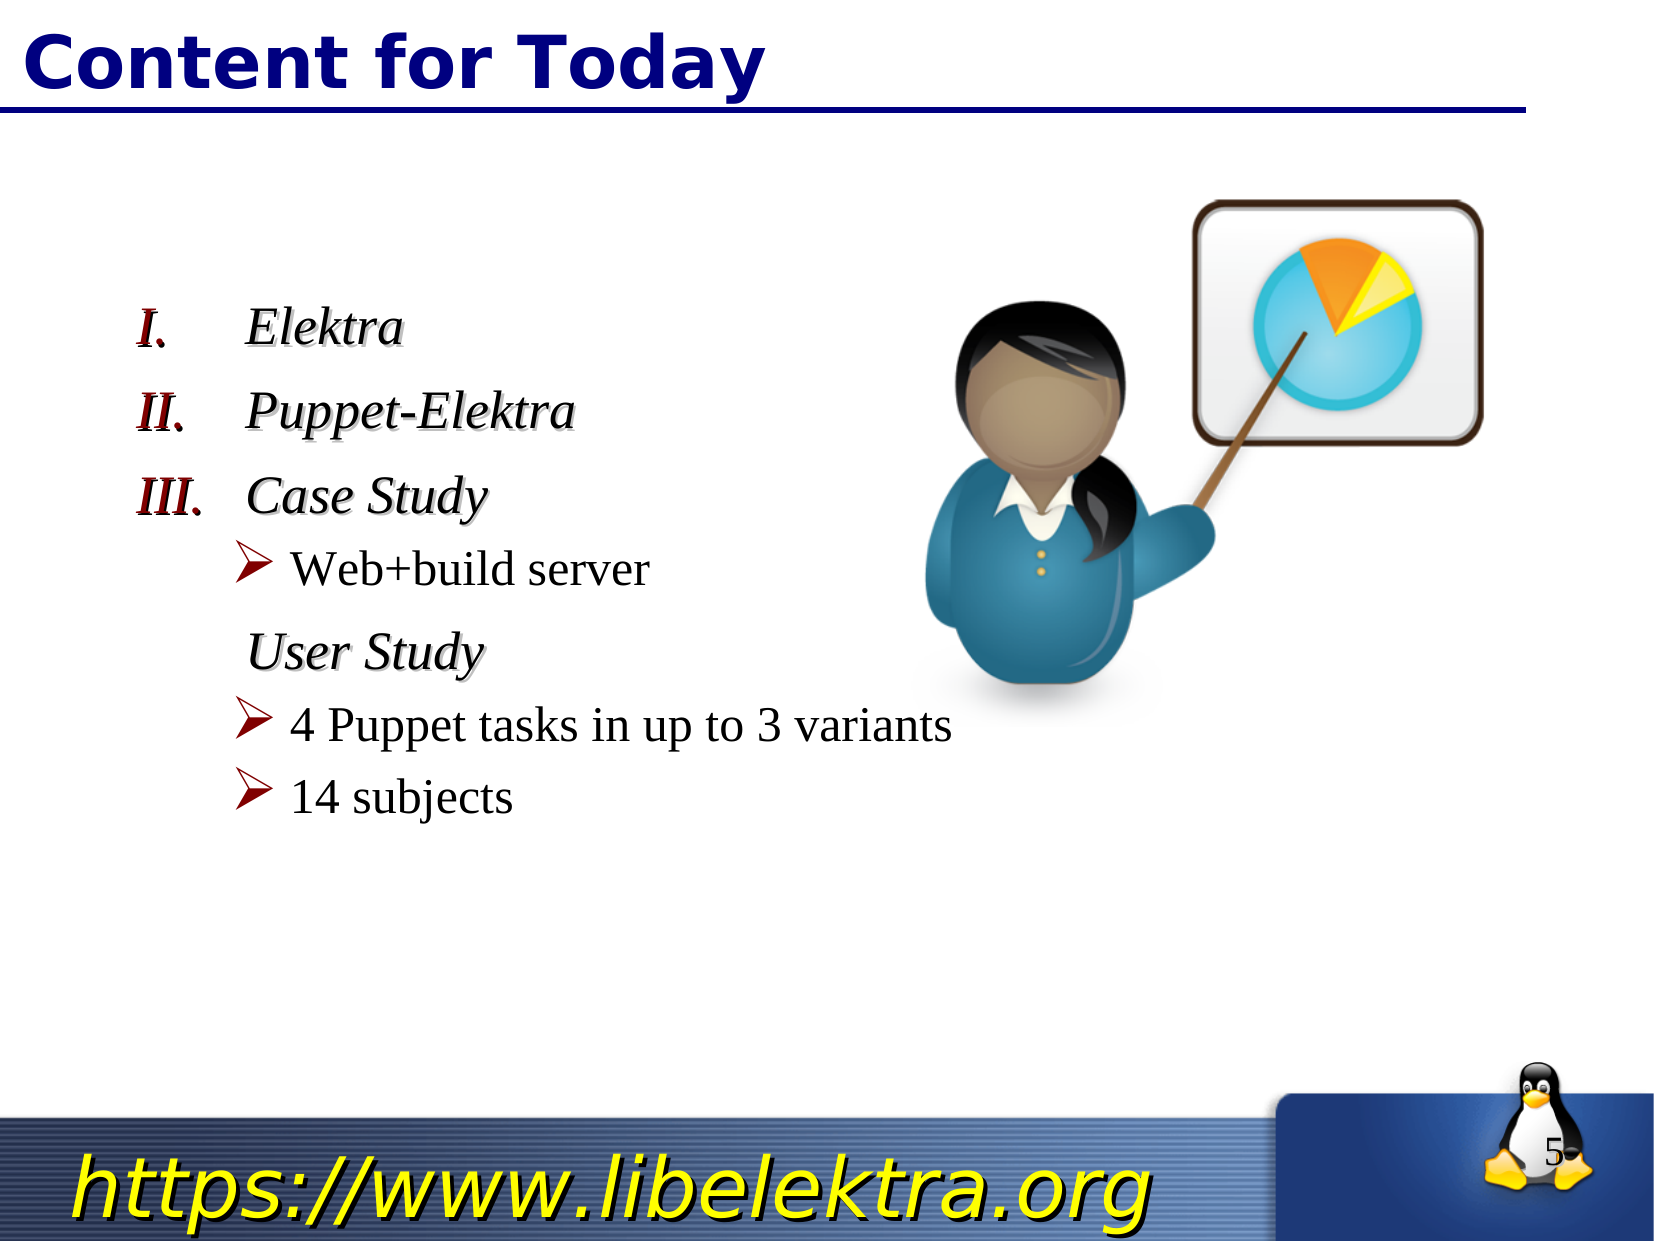

Content for Today
# Elektra
Puppet-Elektra
Case Study
Web+build server
User Study
4 Puppet tasks in up to 3 variants
14 subjects